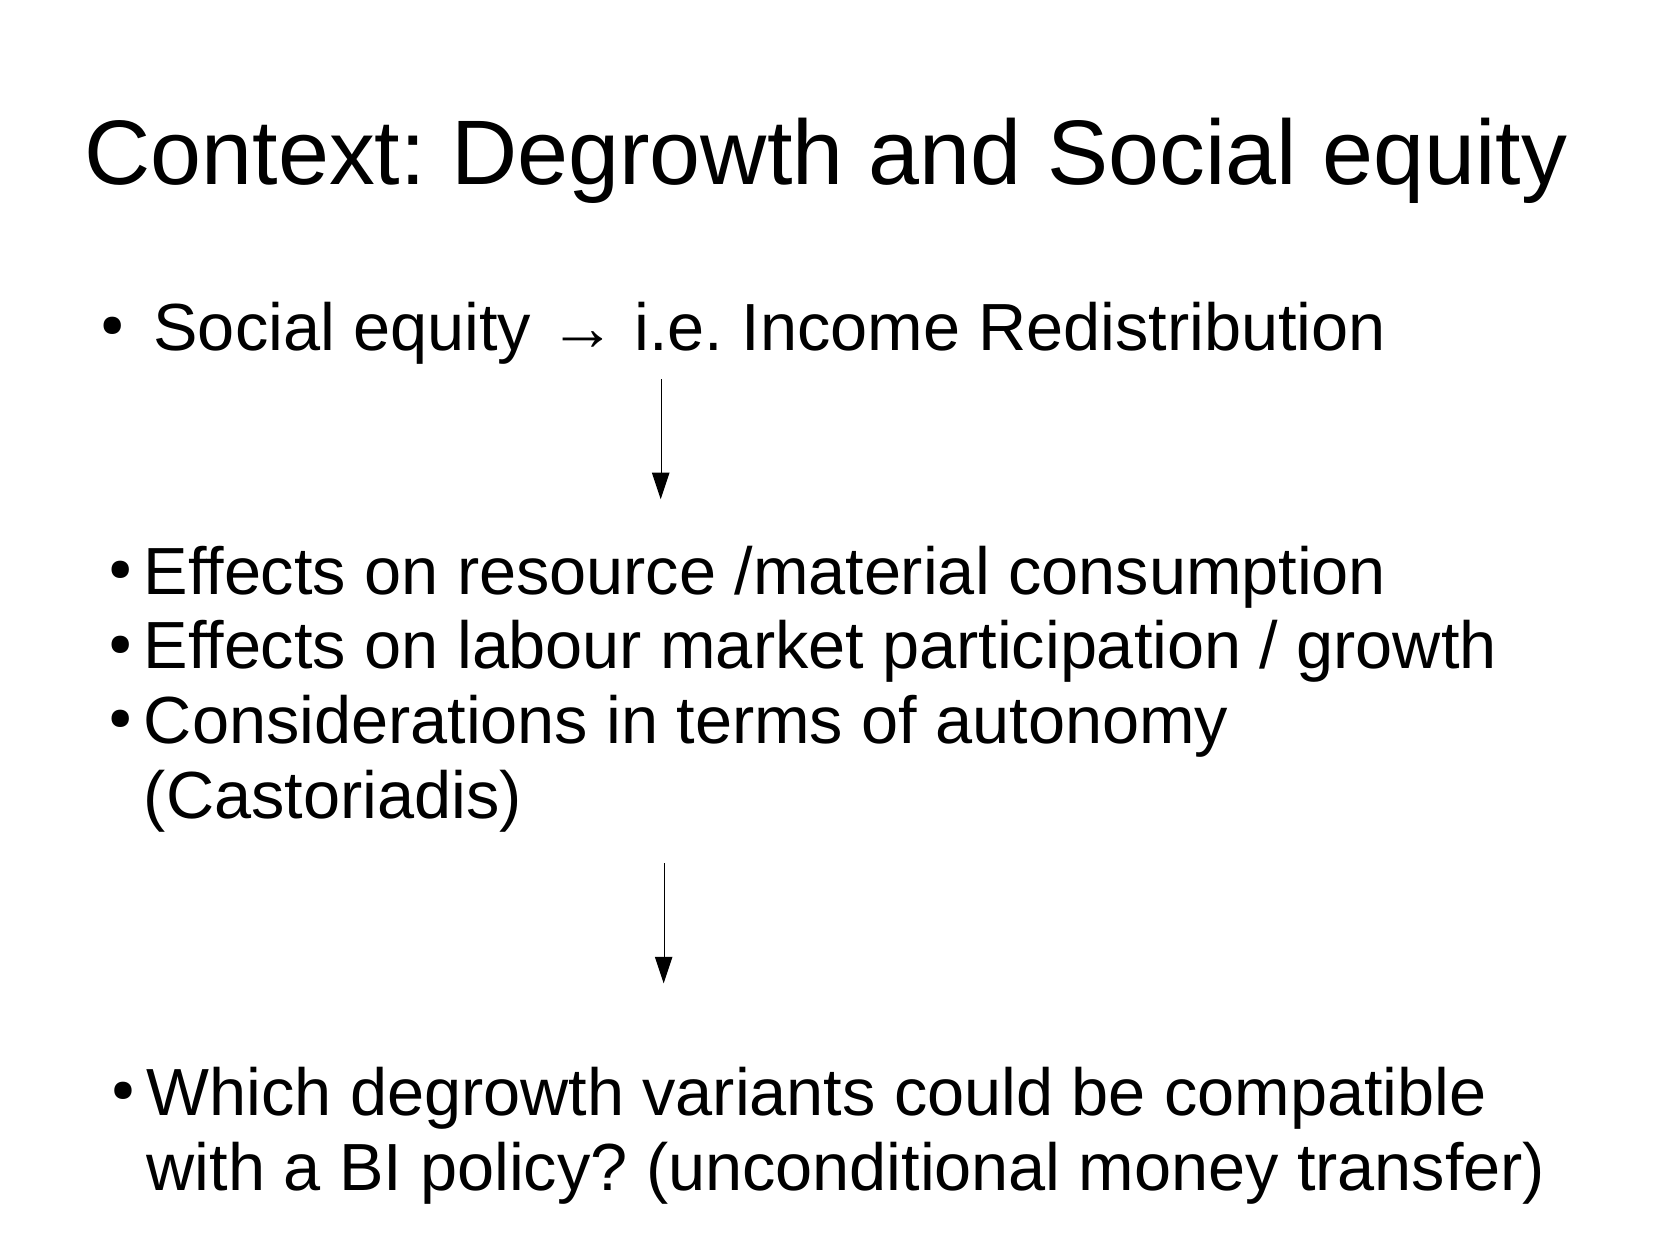

# Context: Degrowth and Social equity
Social equity → i.e. Income Redistribution
Effects on resource /material consumption
Effects on labour market participation / growth
Considerations in terms of autonomy (Castoriadis)
Which degrowth variants could be compatible with a BI policy? (unconditional money transfer)